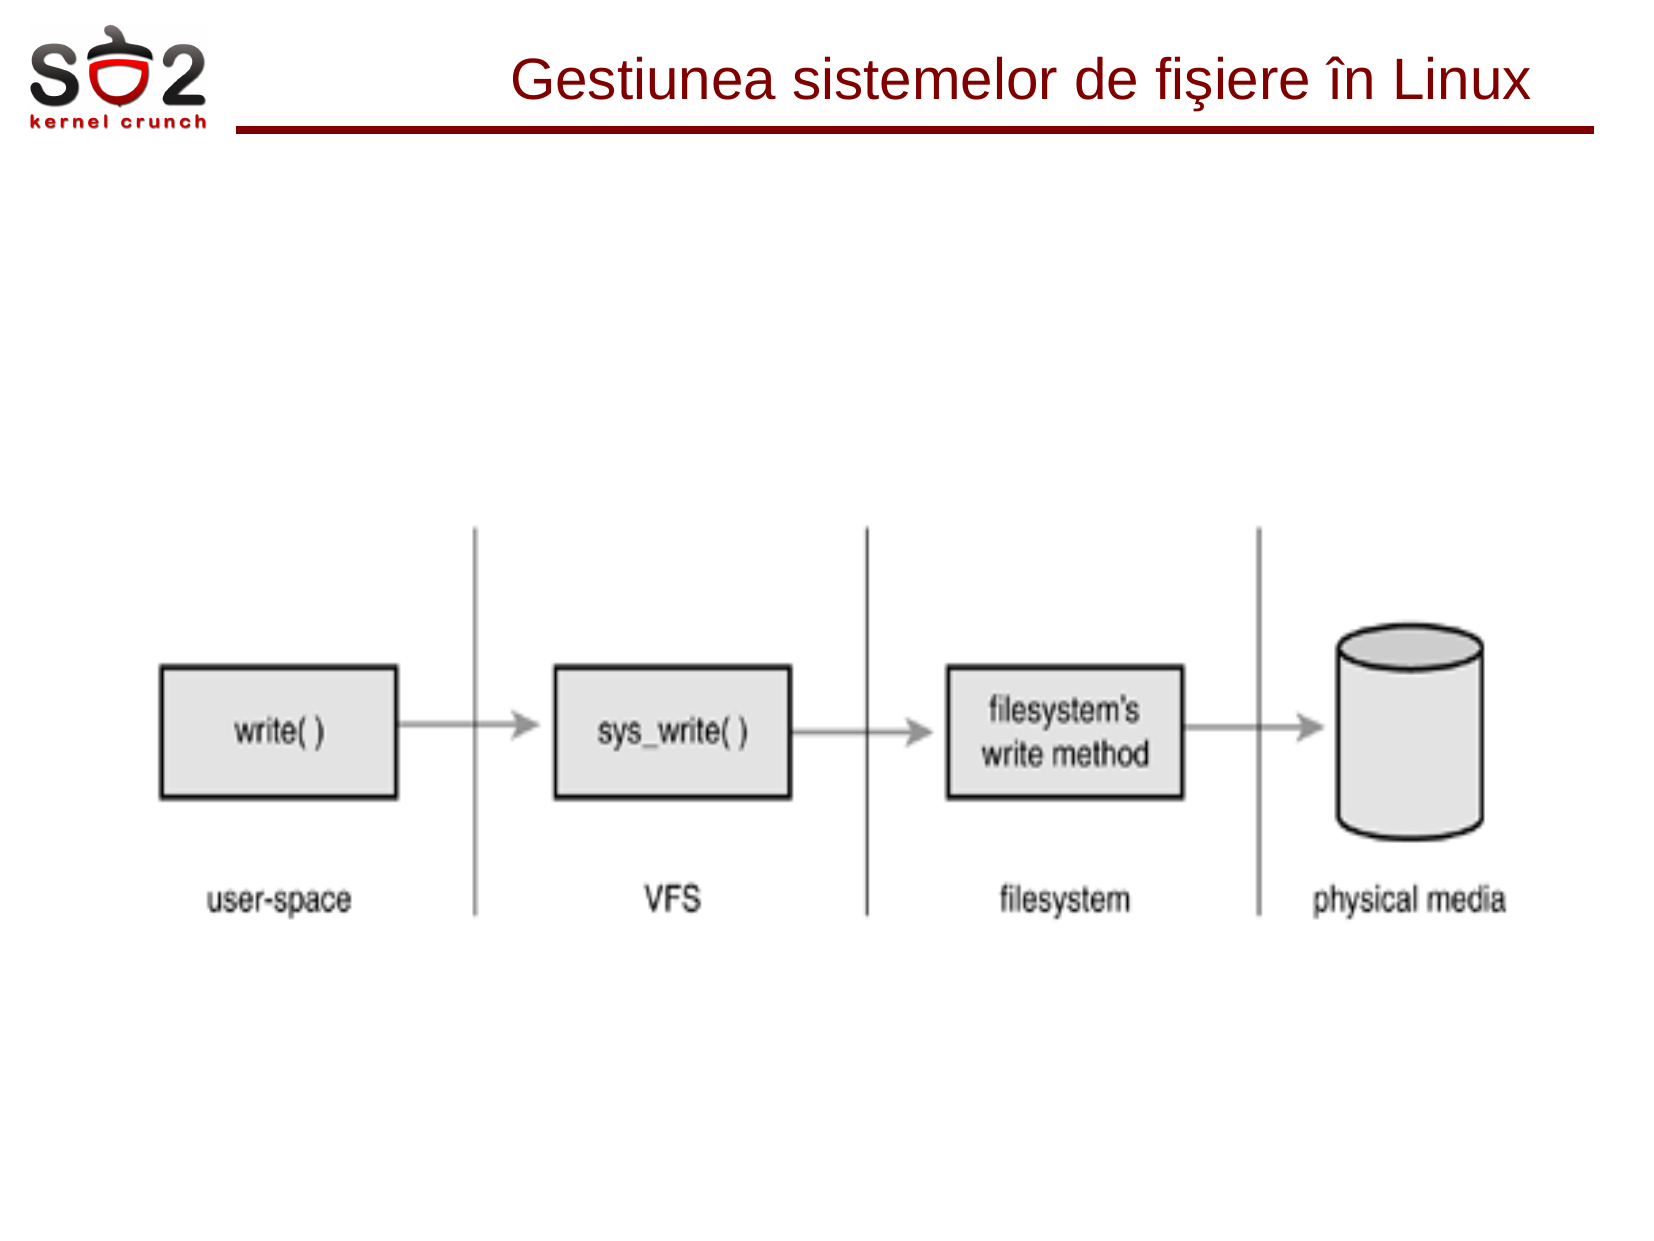

# Gestiunea sistemelor de fişiere în Linux